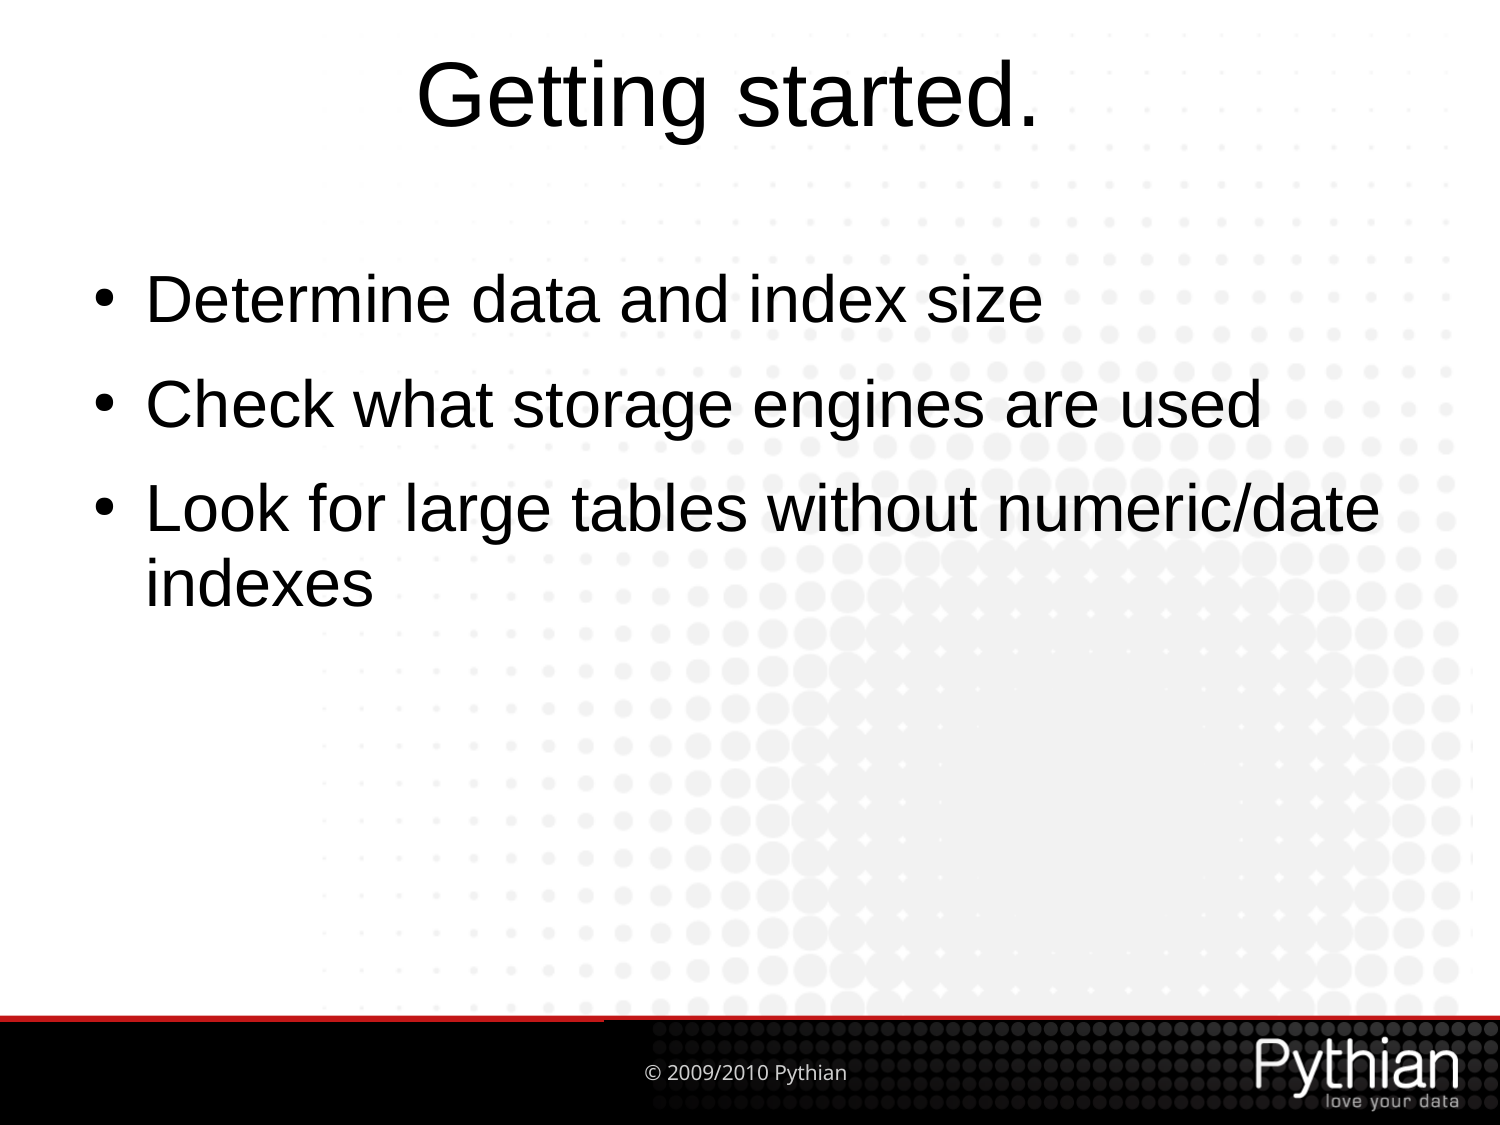

# Getting started.
Determine data and index size
Check what storage engines are used
Look for large tables without numeric/date indexes